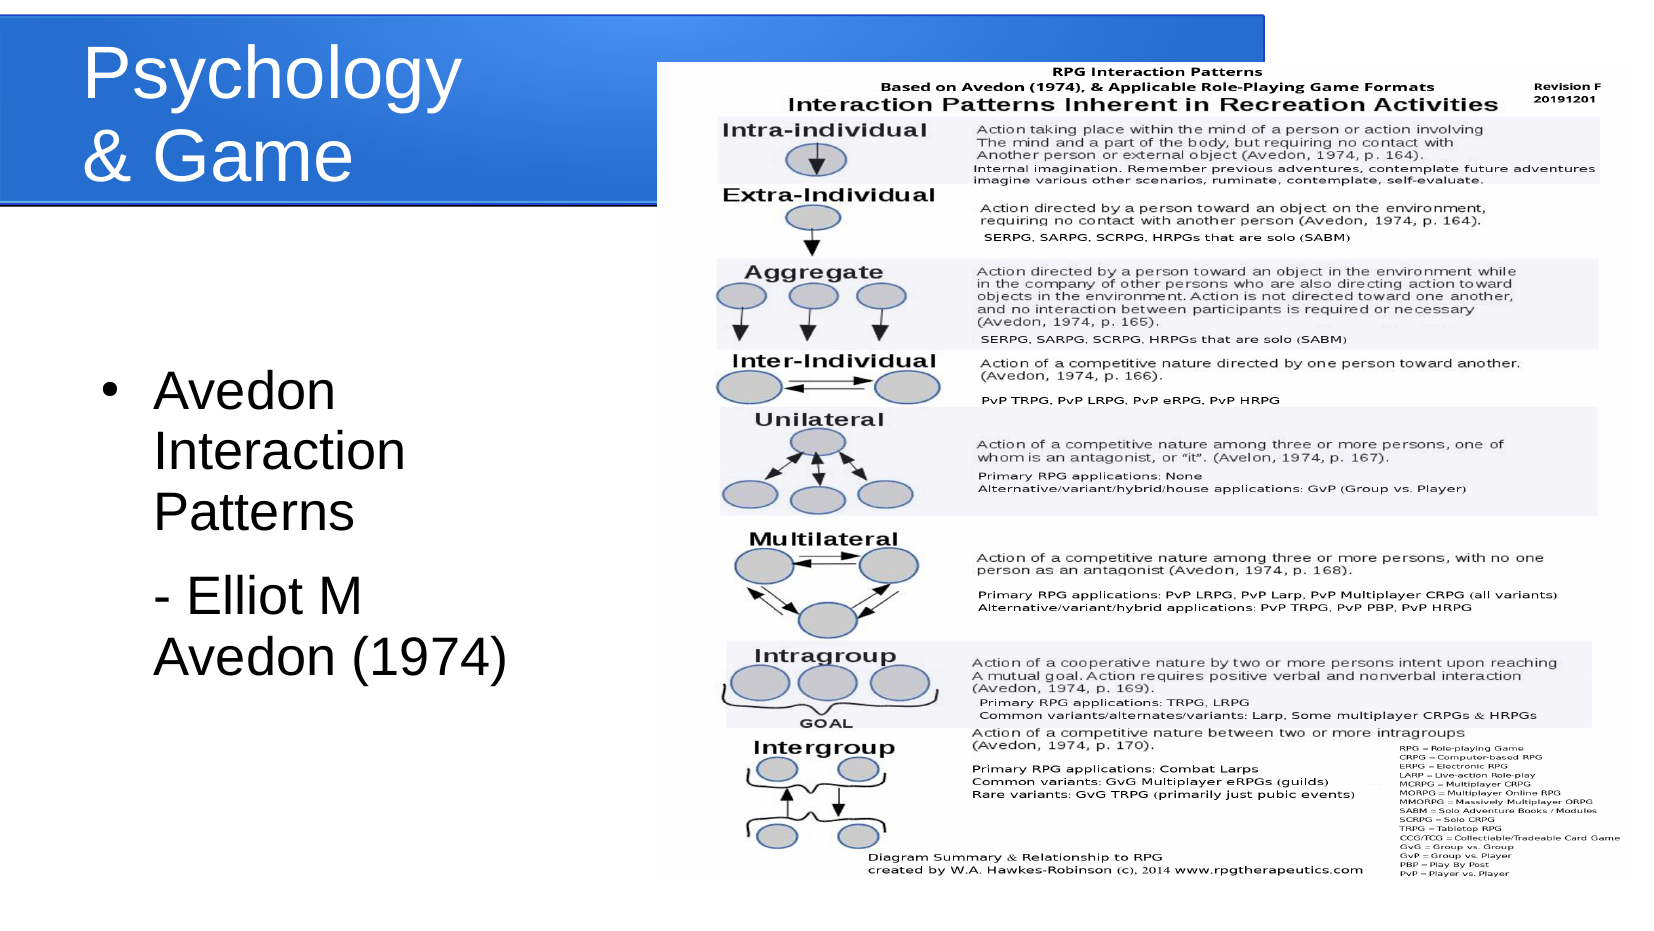

# Psychology & Game Studies
Avedon Interaction Patterns
- Elliot M Avedon (1974)